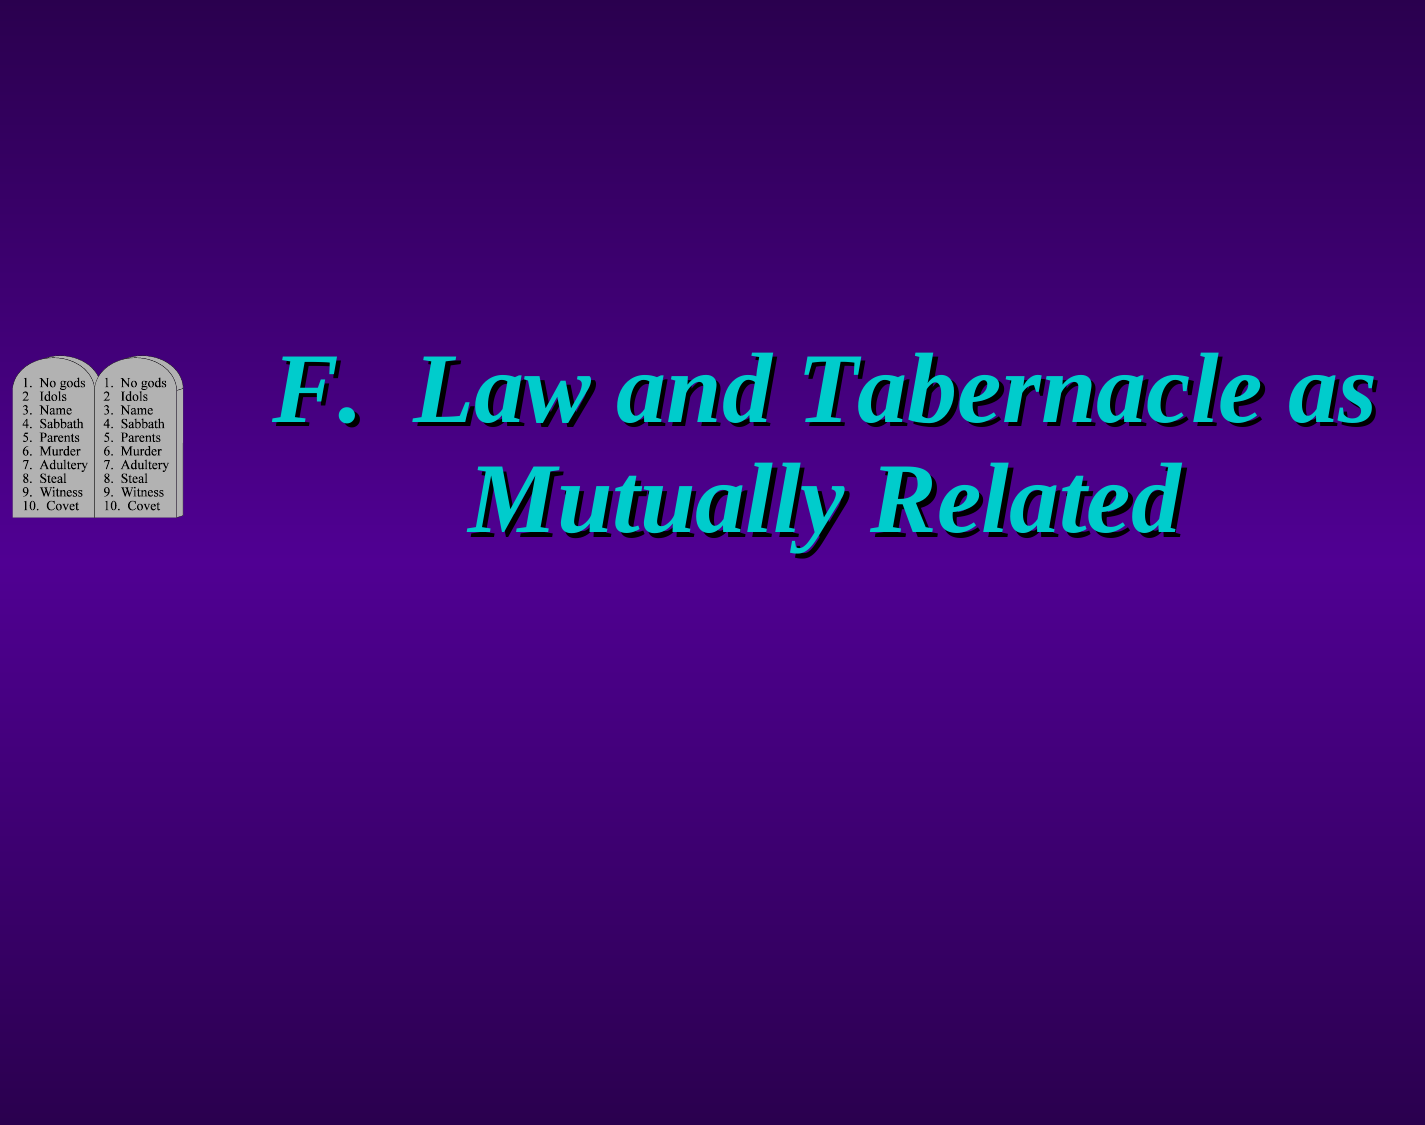

# F. Law and Tabernacle as Mutually Related